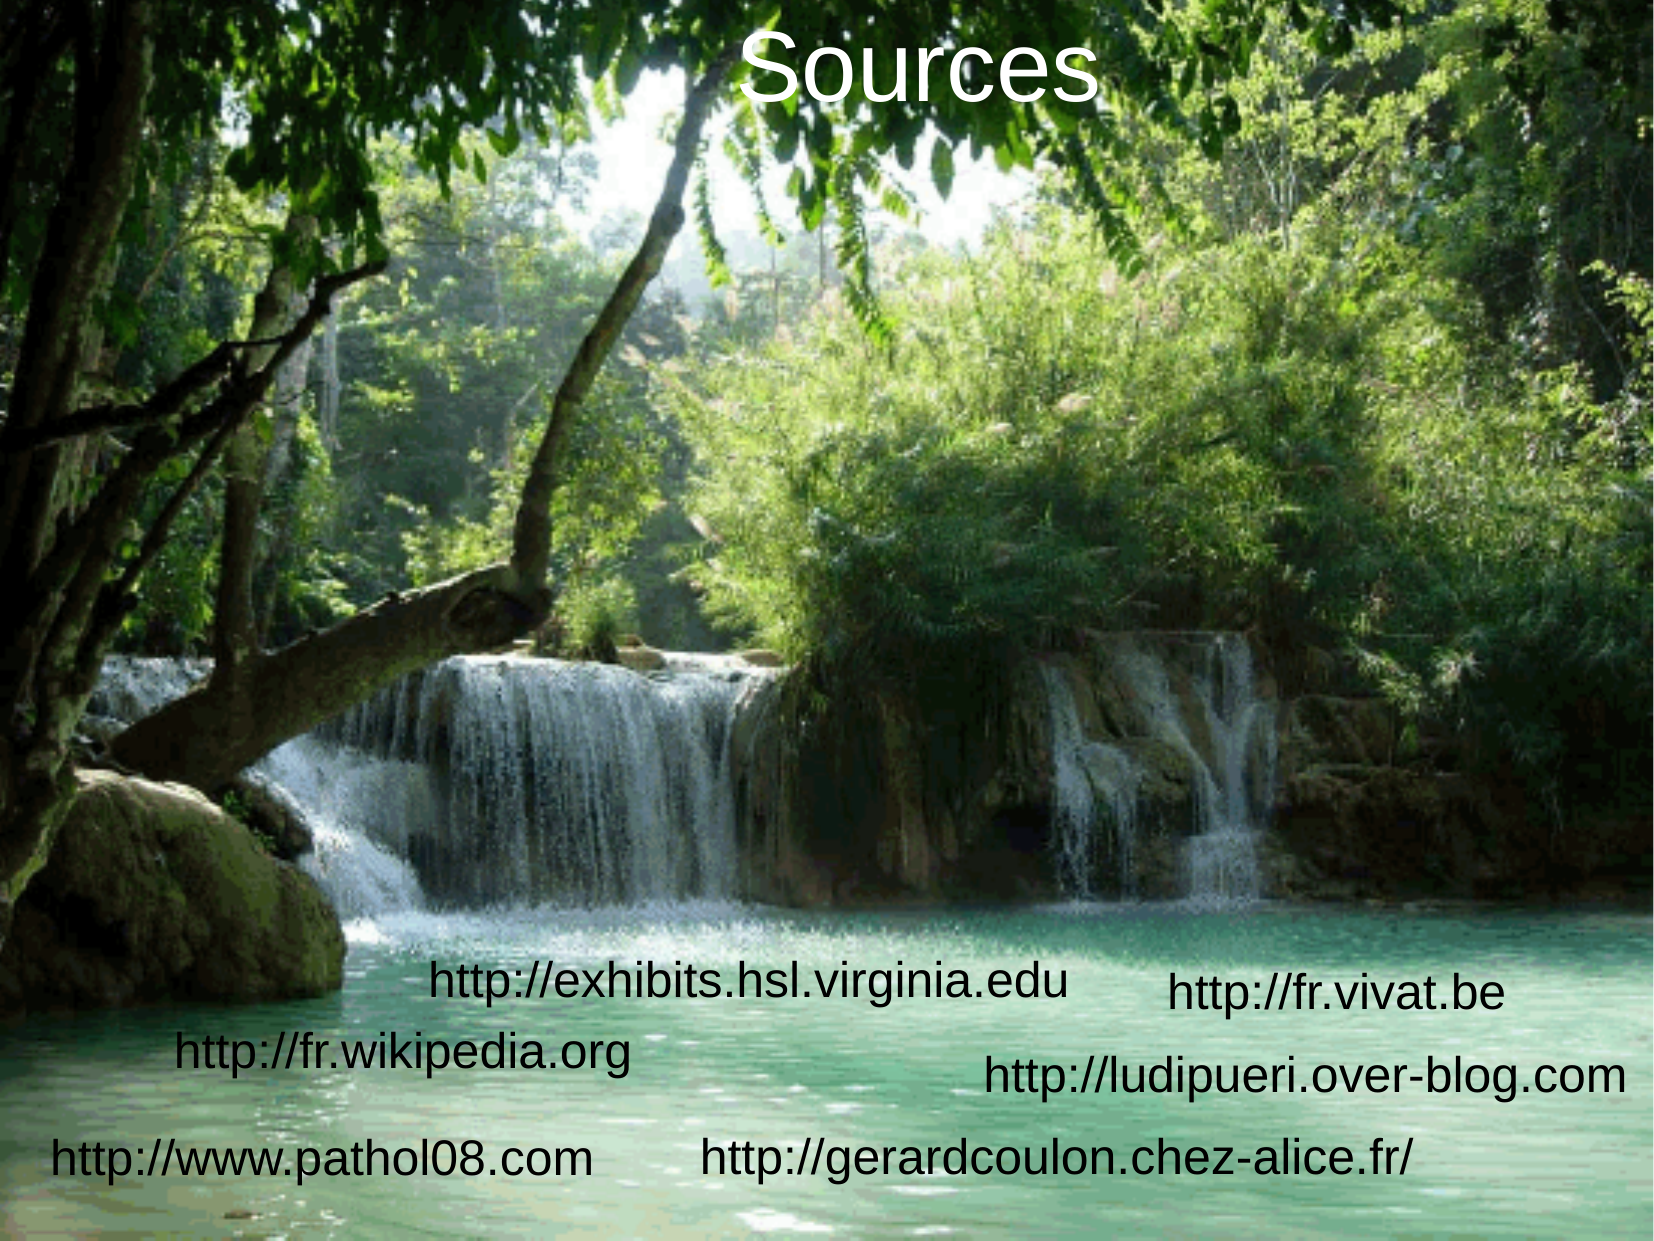

Sources
http://exhibits.hsl.virginia.edu
http://fr.vivat.be
http://fr.wikipedia.org
http://ludipueri.over-blog.com
http://gerardcoulon.chez-alice.fr/
http://www.pathol08.com